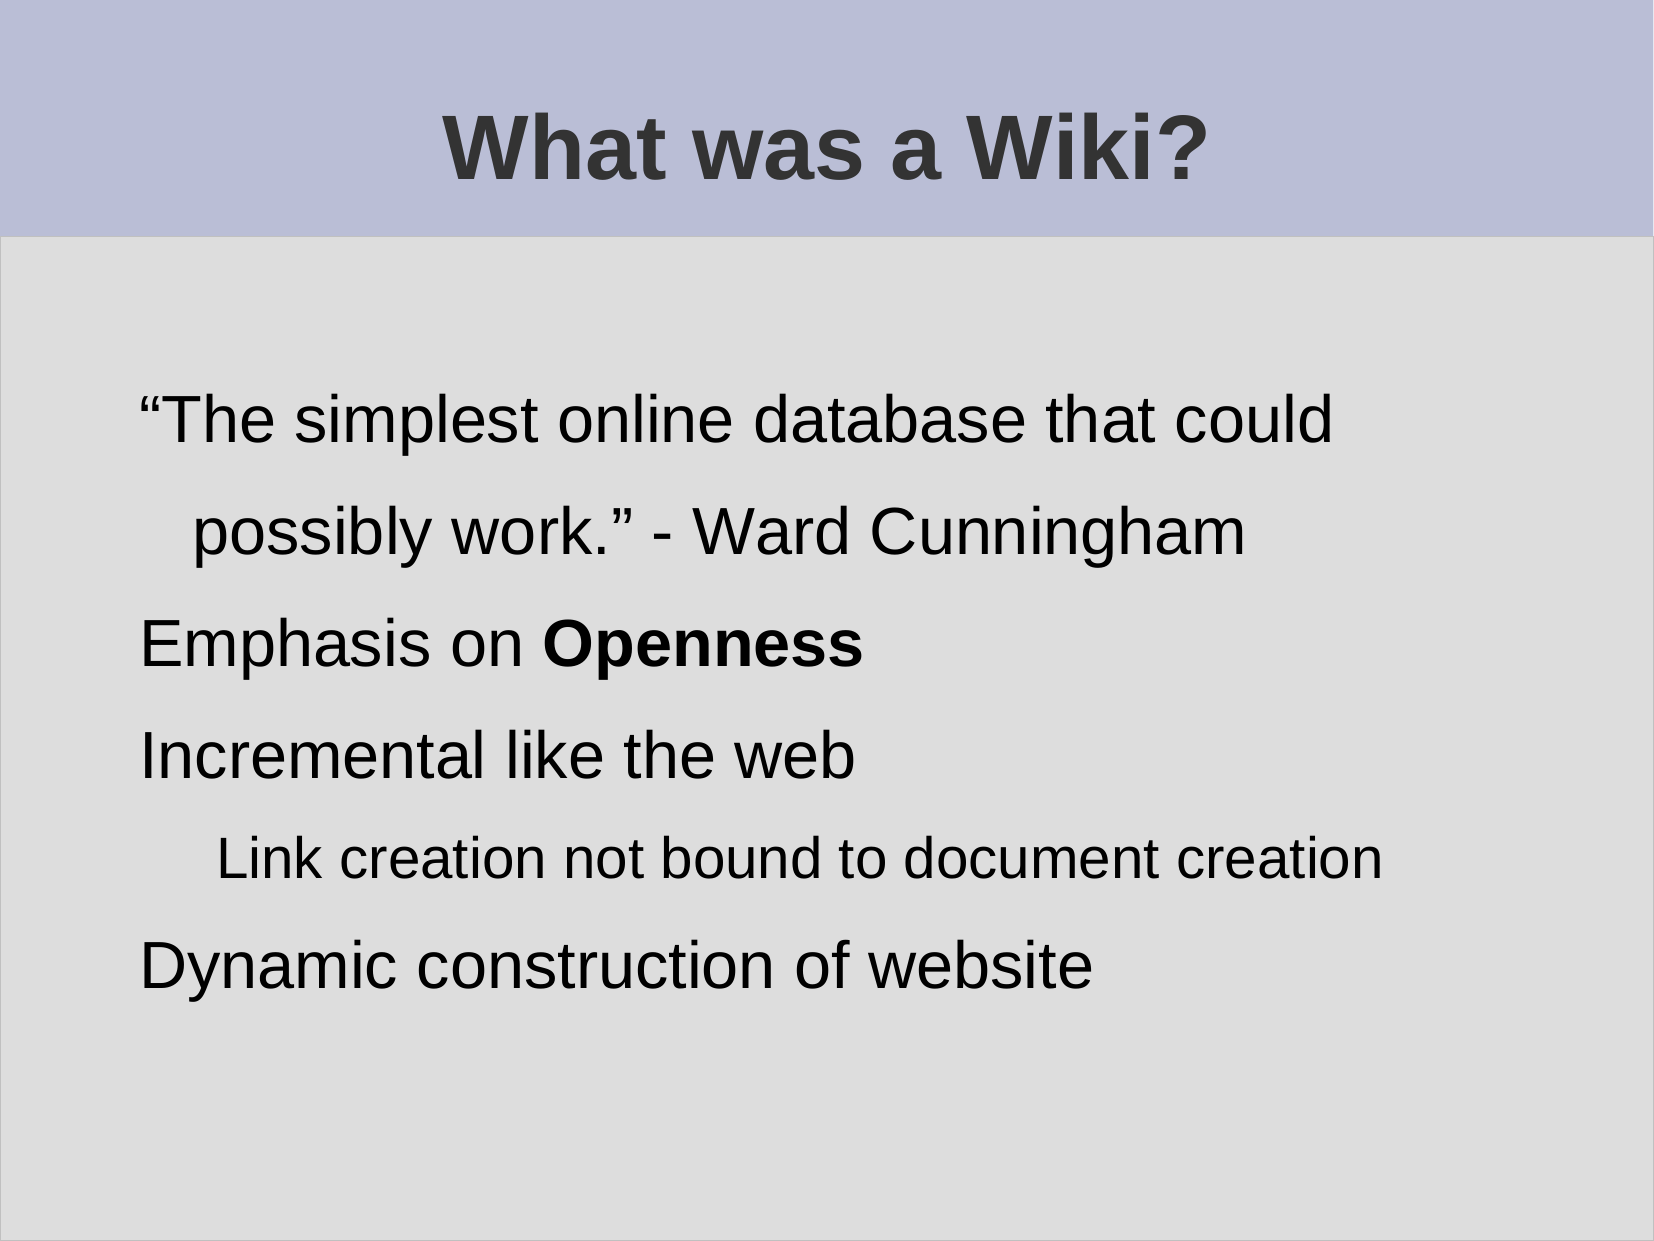

# What was a Wiki?
“The simplest online database that could possibly work.” - Ward Cunningham
Emphasis on Openness
Incremental like the web
Link creation not bound to document creation
Dynamic construction of website